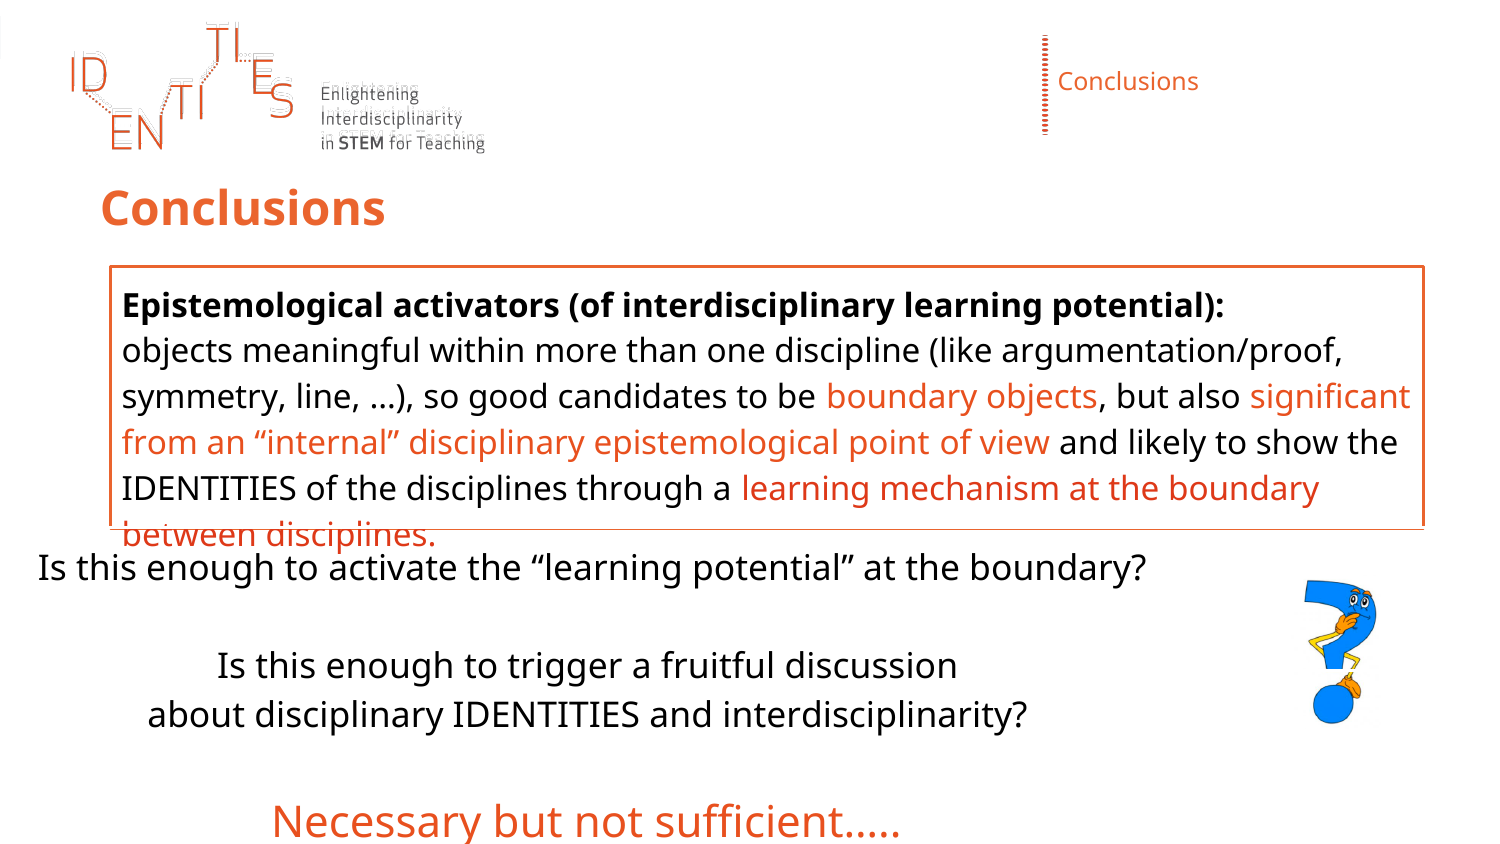

Conclusions
Conclusions
Epistemological activators (of interdisciplinary learning potential):
objects meaningful within more than one discipline (like argumentation/proof, symmetry, line, …), so good candidates to be boundary objects, but also significant from an “internal” disciplinary epistemological point of view and likely to show the IDENTITIES of the disciplines through a learning mechanism at the boundary between disciplines.
Is this enough to activate the “learning potential” at the boundary?
Is this enough to trigger a fruitful discussion
about disciplinary IDENTITIES and interdisciplinarity?
Necessary but not sufficient…..